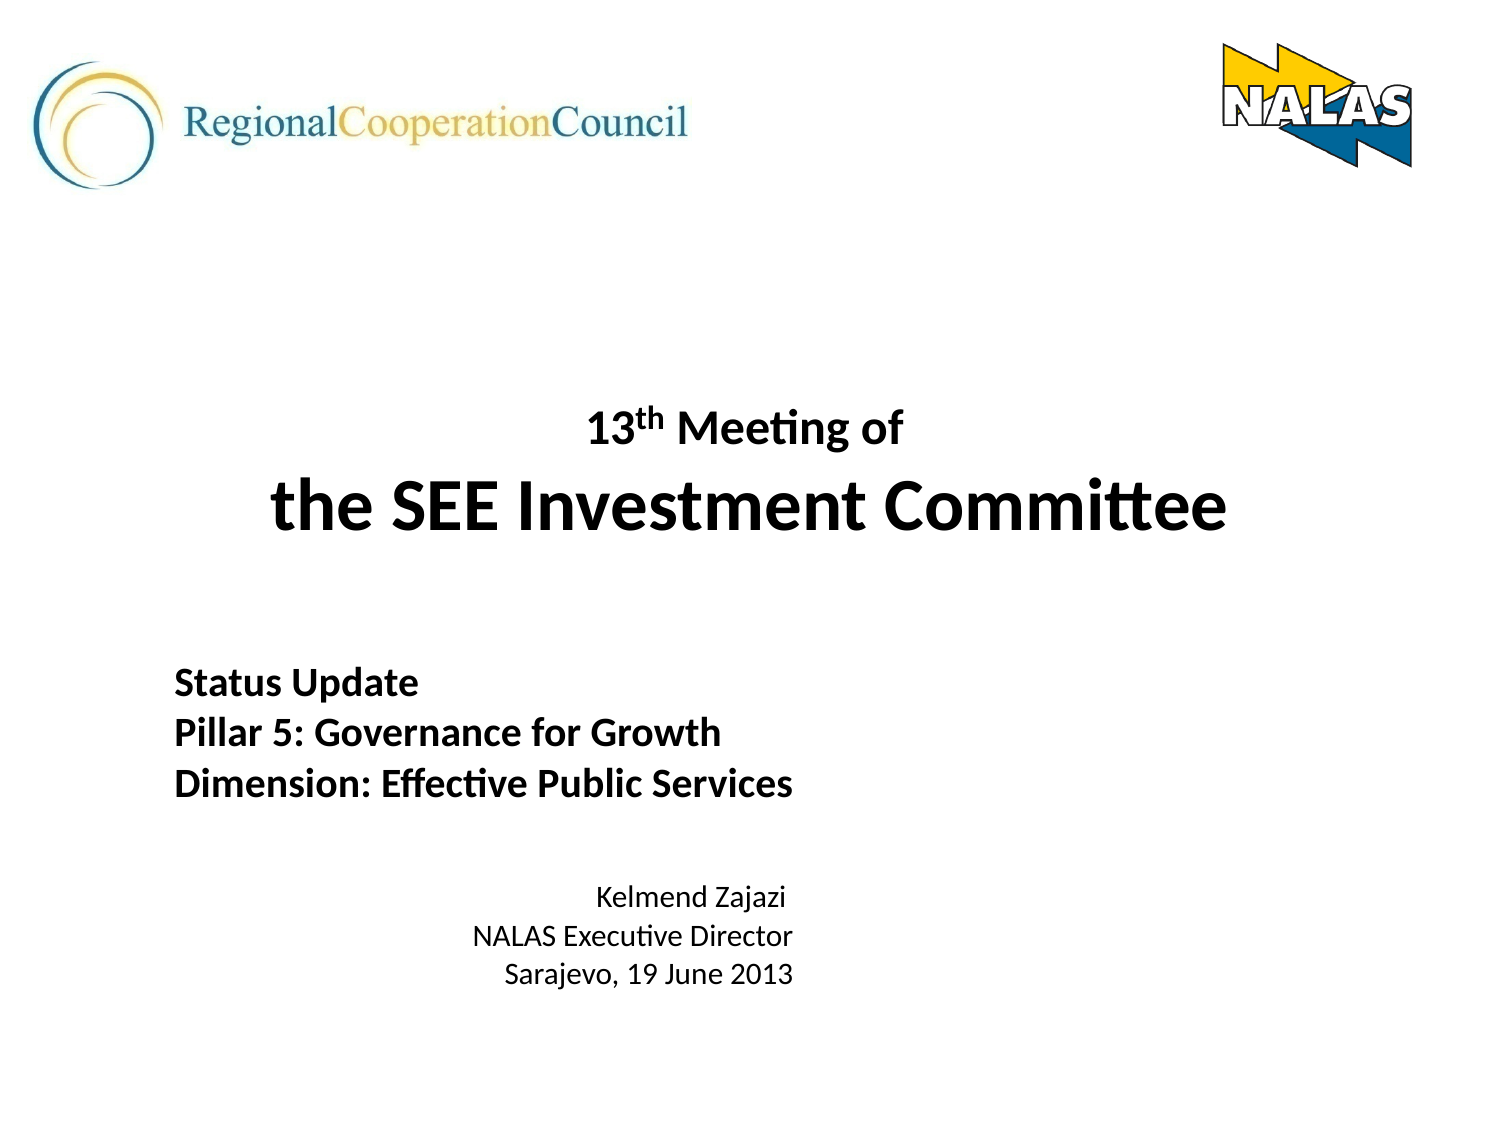

# 13th Meeting of the SEE Investment Committee
Status Update
Pillar 5: Governance for Growth
Dimension: Effective Public Services
Kelmend Zajazi
NALAS Executive Director
Sarajevo, 19 June 2013